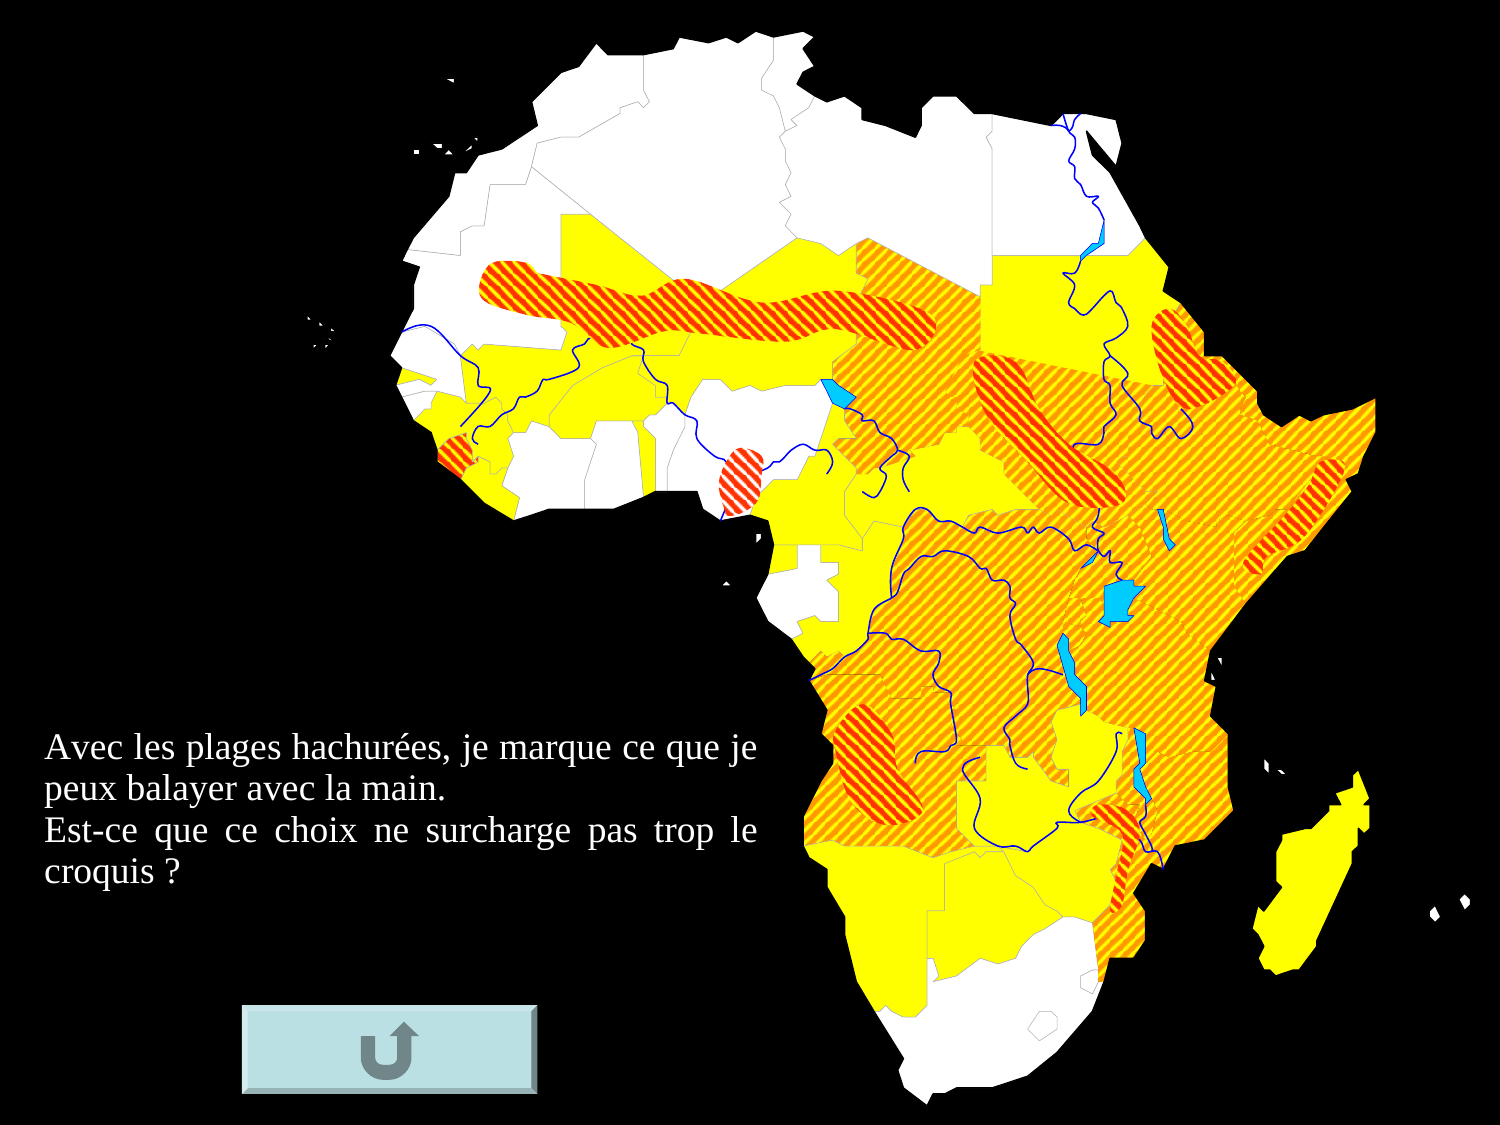

Avec les plages hachurées, je marque ce que je peux balayer avec la main.
Est-ce que ce choix ne surcharge pas trop le croquis ?
N
800 Km